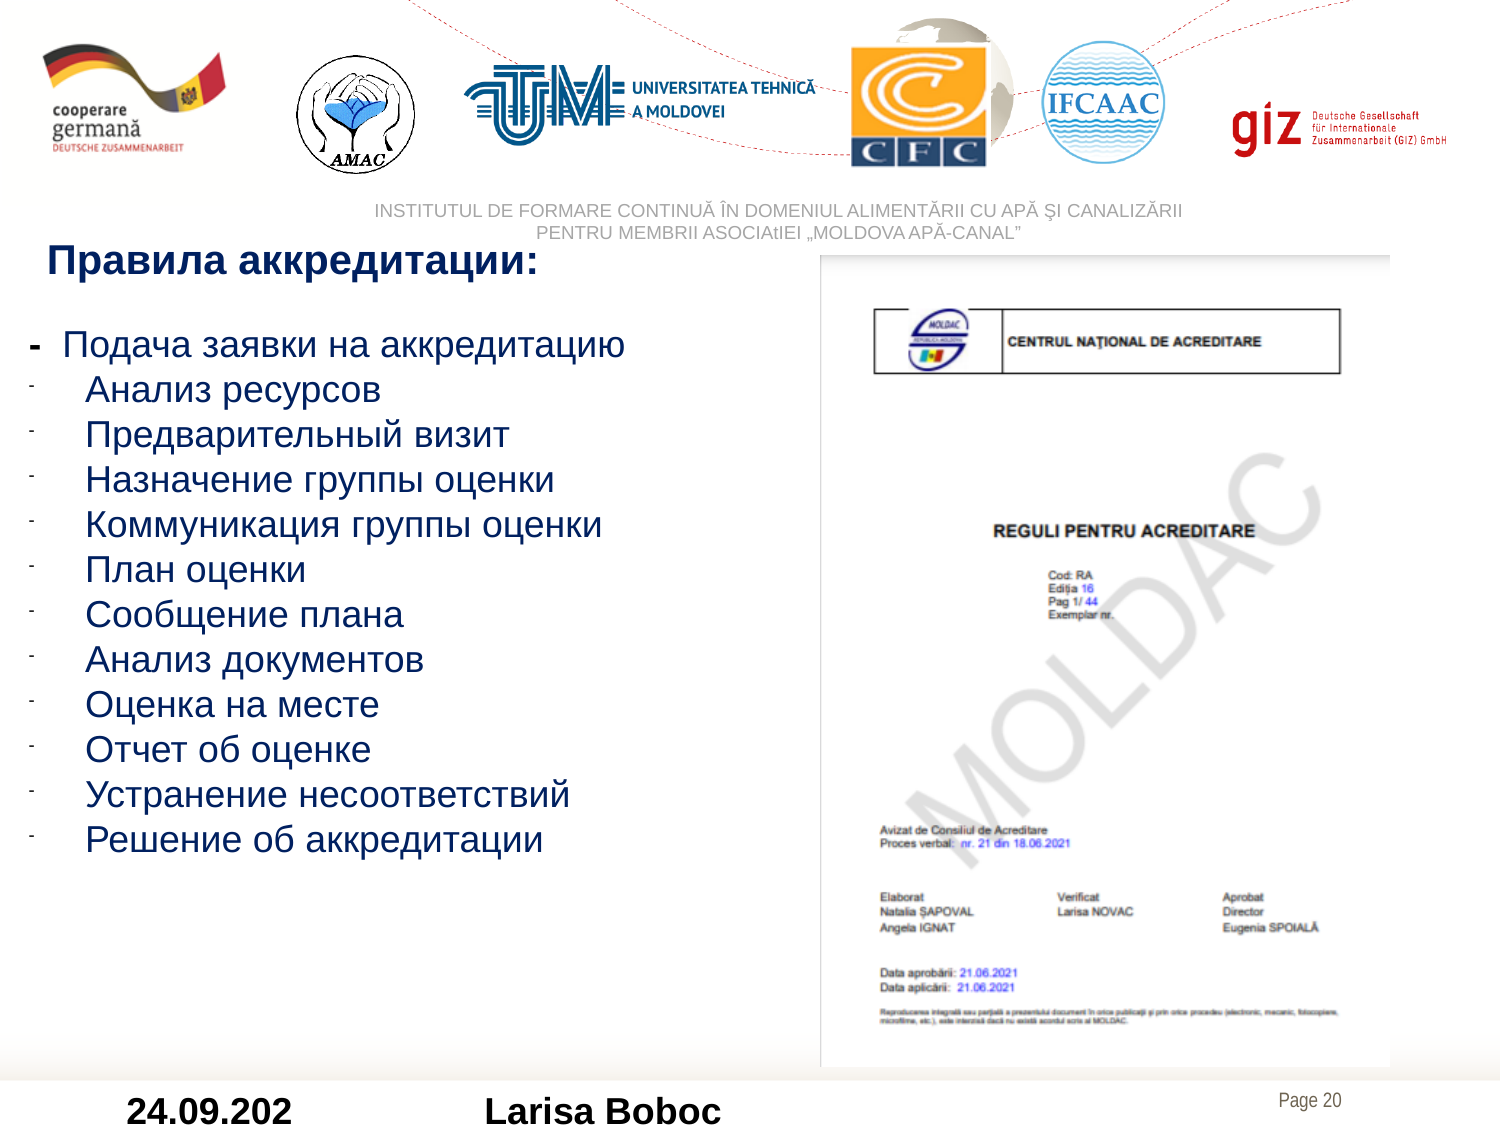

INSTITUTUL DE FORMARE CONTINUĂ ÎN DOMENIUL ALIMENTĂRII CU APĂ ŞI CANALIZĂRII
PENTRU MEMBRII ASOCIAtIEI „MOLDOVA APĂ-CANAL”
# Правила аккредитации:
- Подача заявки на аккредитацию
Анализ ресурсов
Предварительный визит
Назначение группы оценки
Коммуникация группы оценки
План оценки
Сообщение плана
Анализ документов
Оценка на месте
Отчет об оценке
Устранение несоответствий
Решение об аккредитации
Larisa Boboc